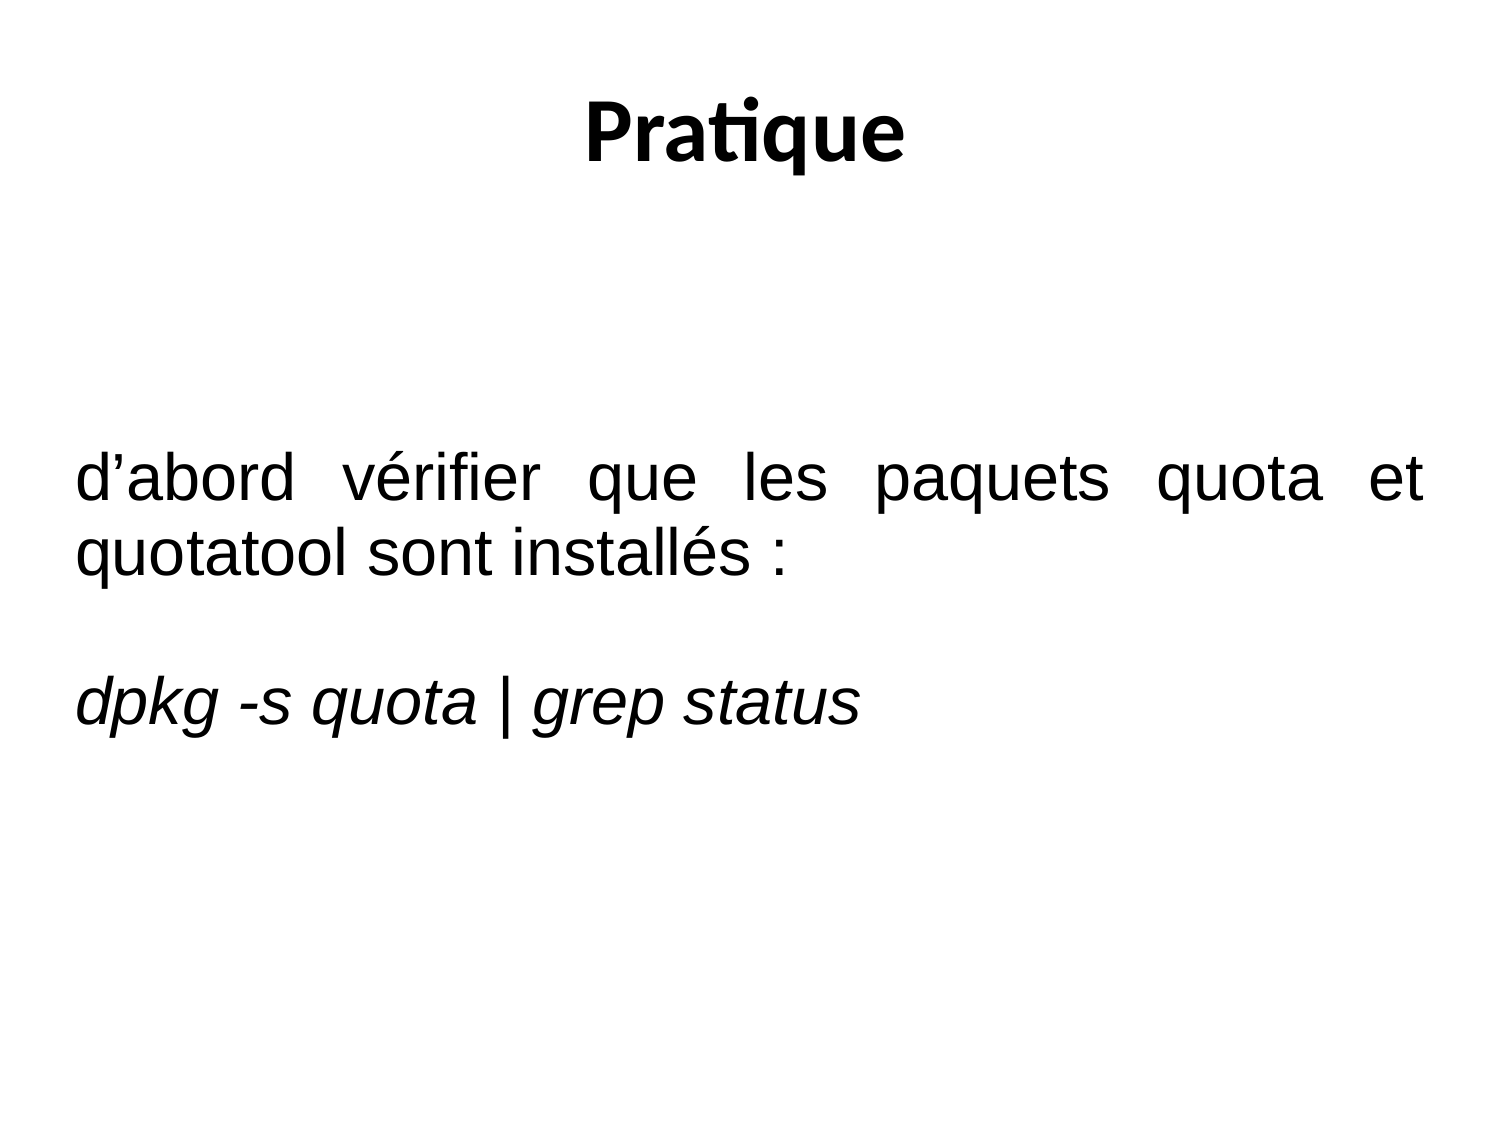

# Pratique
d’abord vérifier que les paquets quota et quotatool sont installés :
dpkg -s quota | grep status